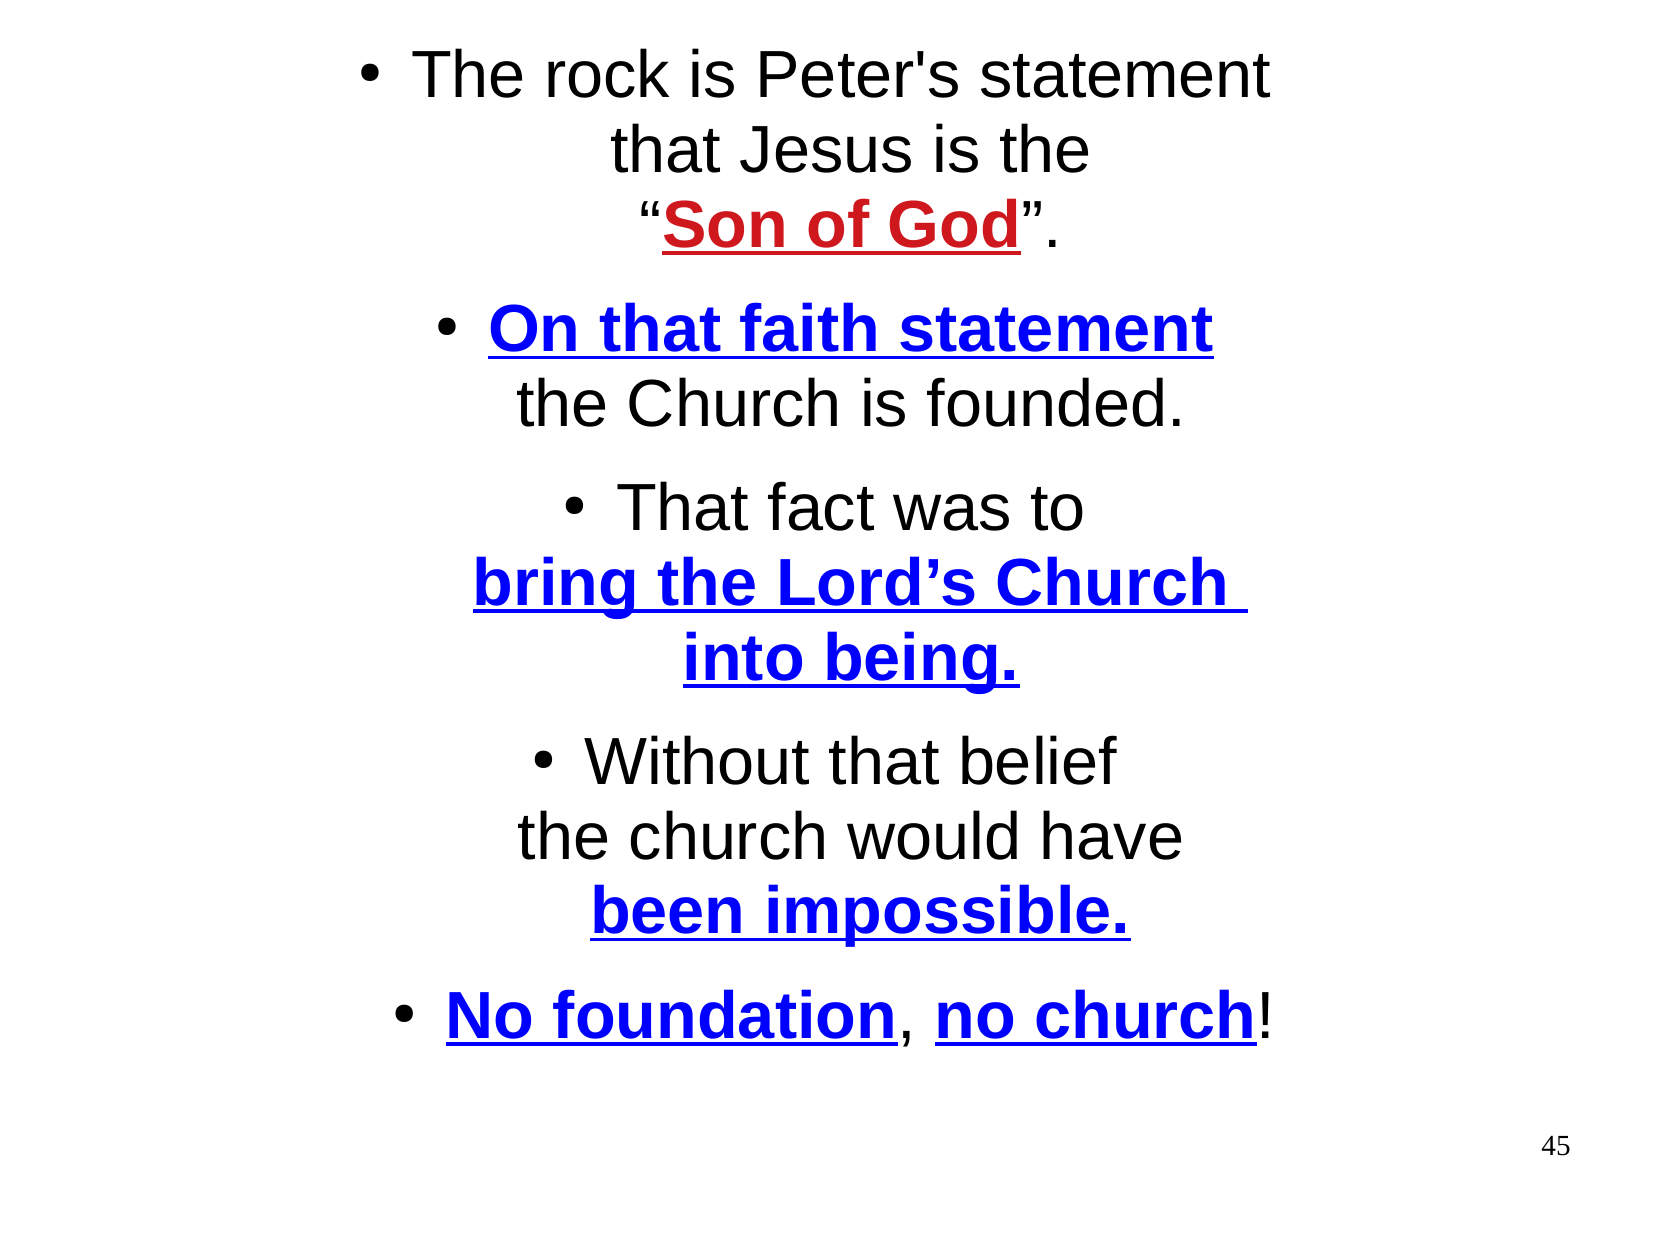

# The rock is Peter's statement that Jesus is the “Son of God”.
On that faith statement
the Church is founded.
That fact was to
bring the Lord’s Church
into being.
Without that belief
the church would have
been impossible.
No foundation, no church!
45